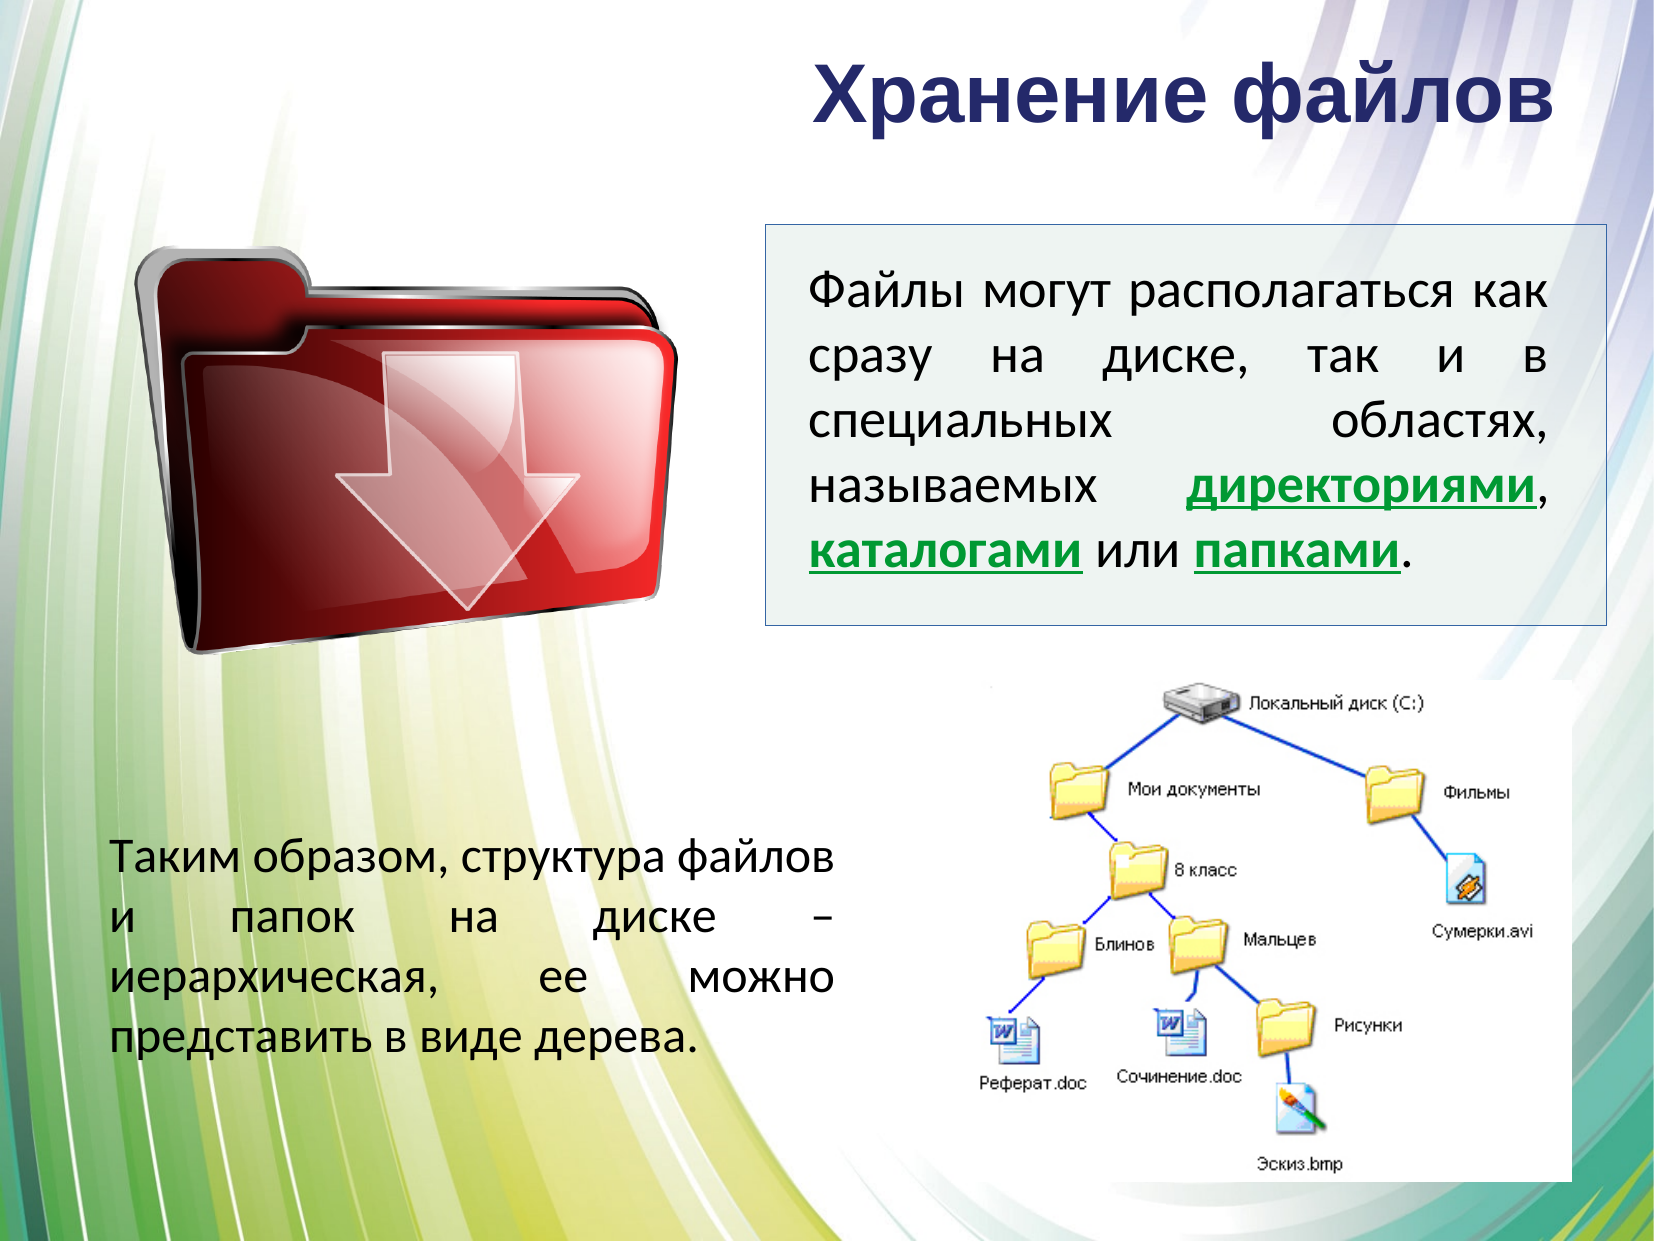

Хранение файлов
Файлы могут располагаться как сразу на диске, так и в специальных областях, называемых директориями, каталогами или папками.
Таким образом, структура файлов и папок на диске – иерархическая, ее можно представить в виде дерева.